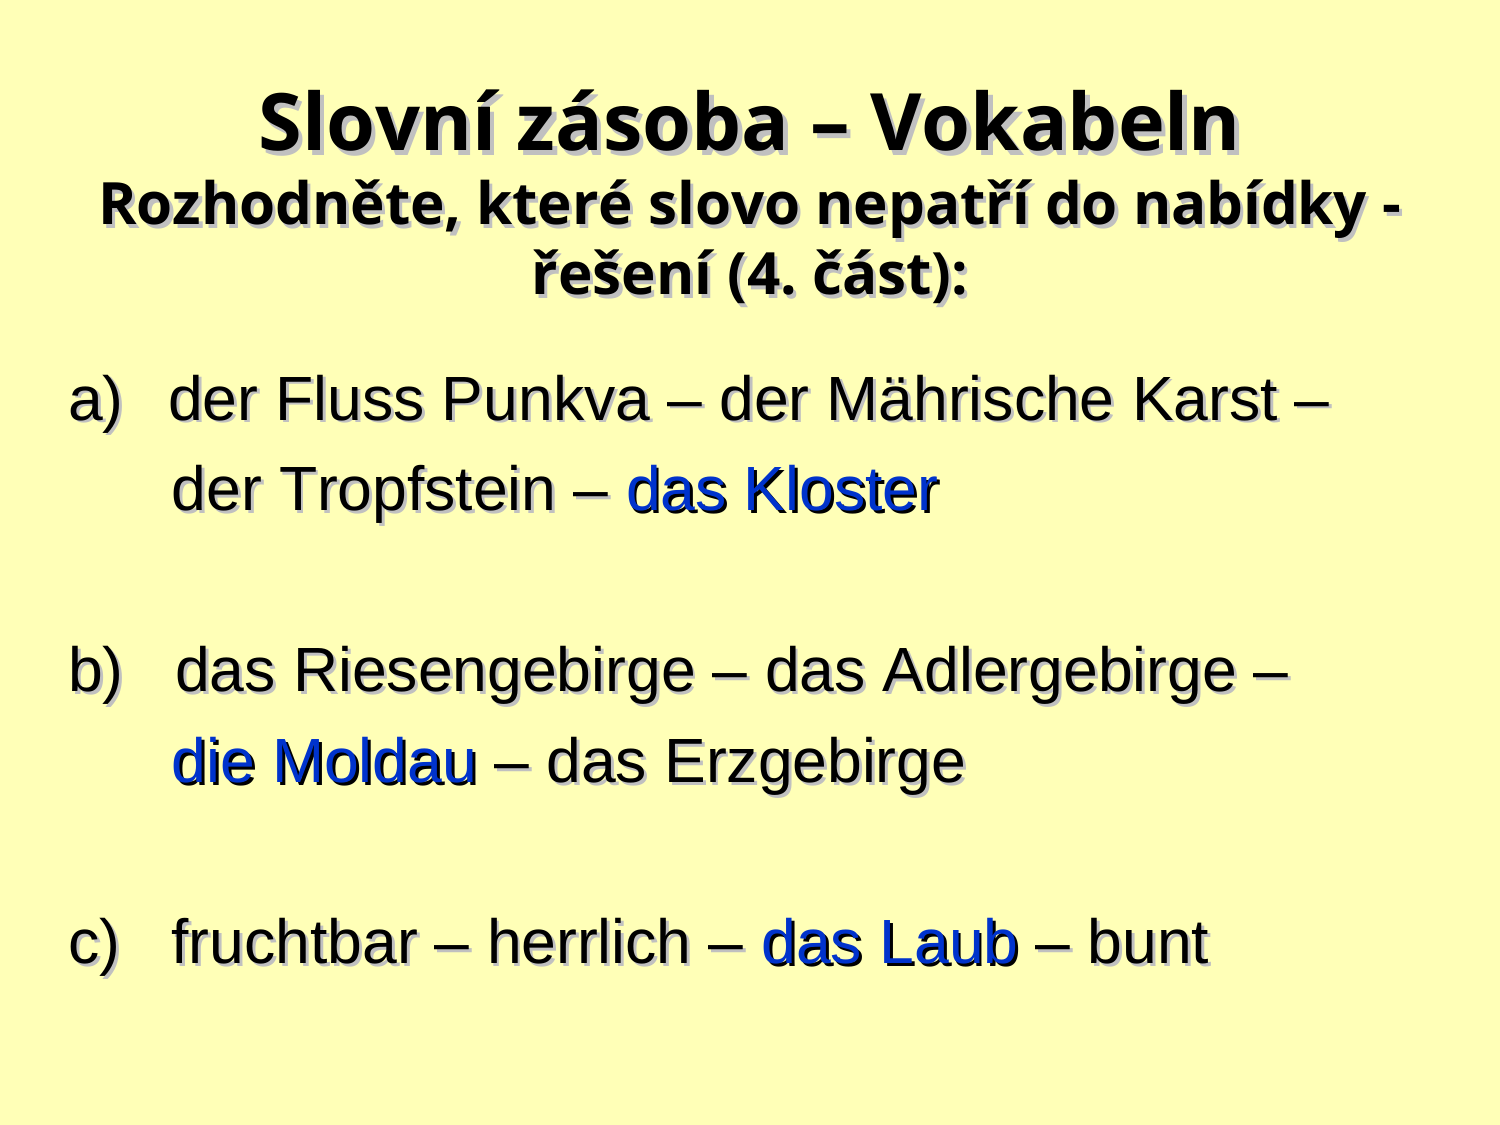

# Slovní zásoba – Vokabeln Rozhodněte, které slovo nepatří do nabídky - řešení (4. část):
der Fluss Punkva – der Mährische Karst –
 der Tropfstein – das Kloster
b) das Riesengebirge – das Adlergebirge –
 die Moldau – das Erzgebirge
c) fruchtbar – herrlich – das Laub – bunt